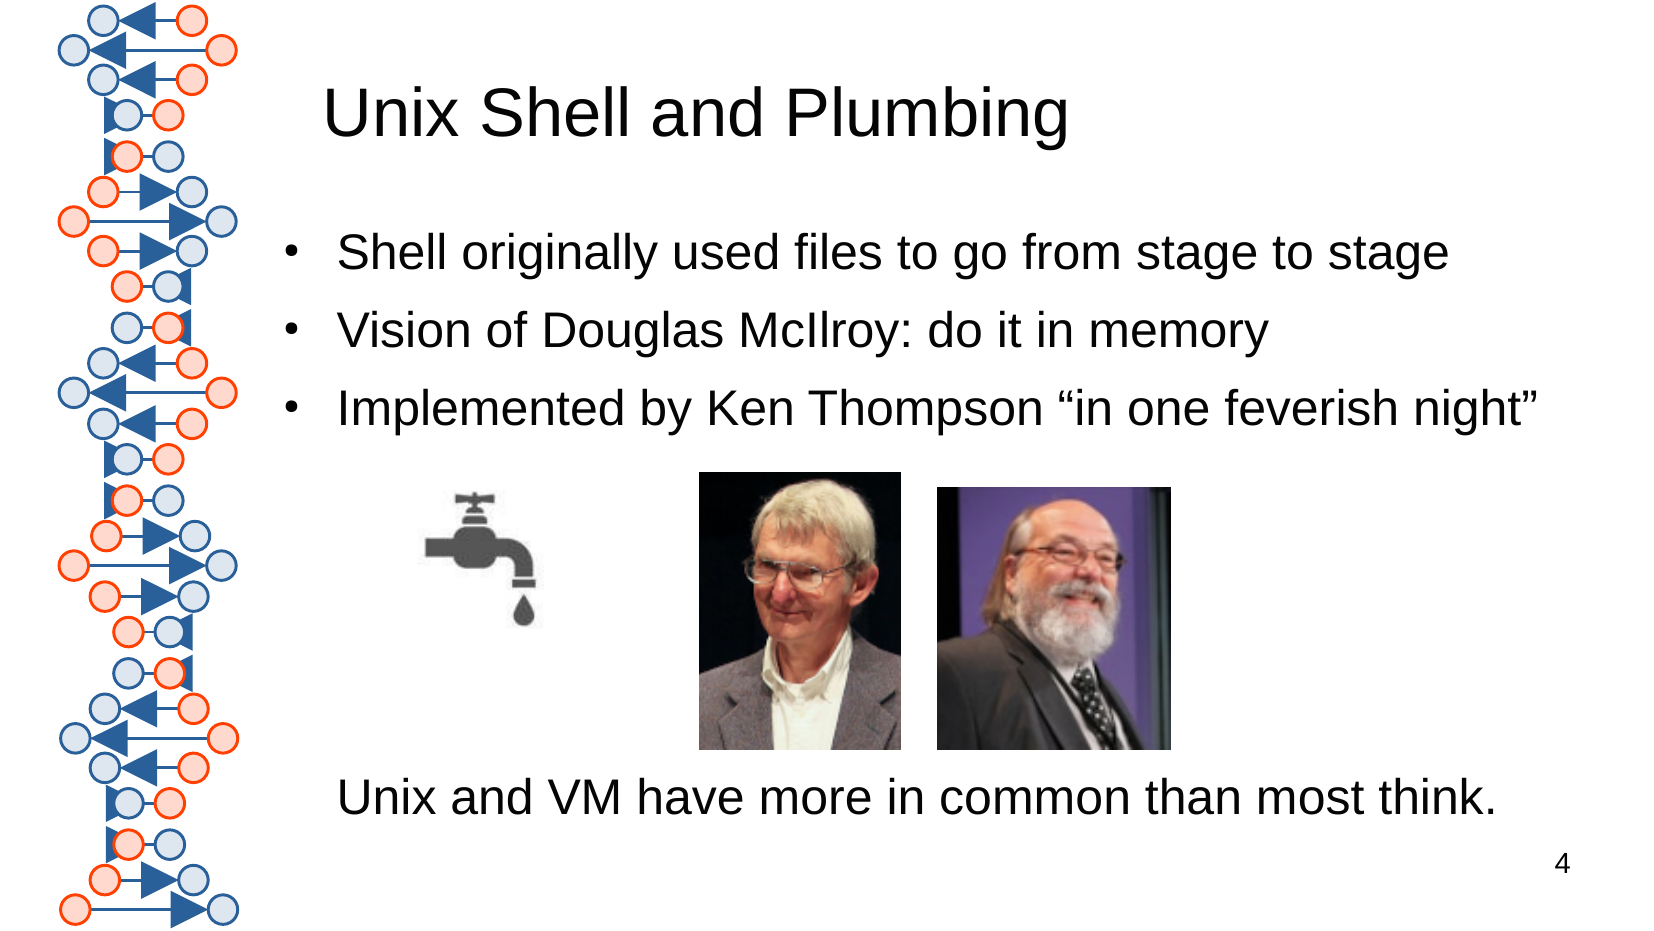

# Unix Shell and Plumbing
Shell originally used files to go from stage to stage
Vision of Douglas McIlroy: do it in memory
Implemented by Ken Thompson “in one feverish night”
Unix and VM have more in common than most think.
4